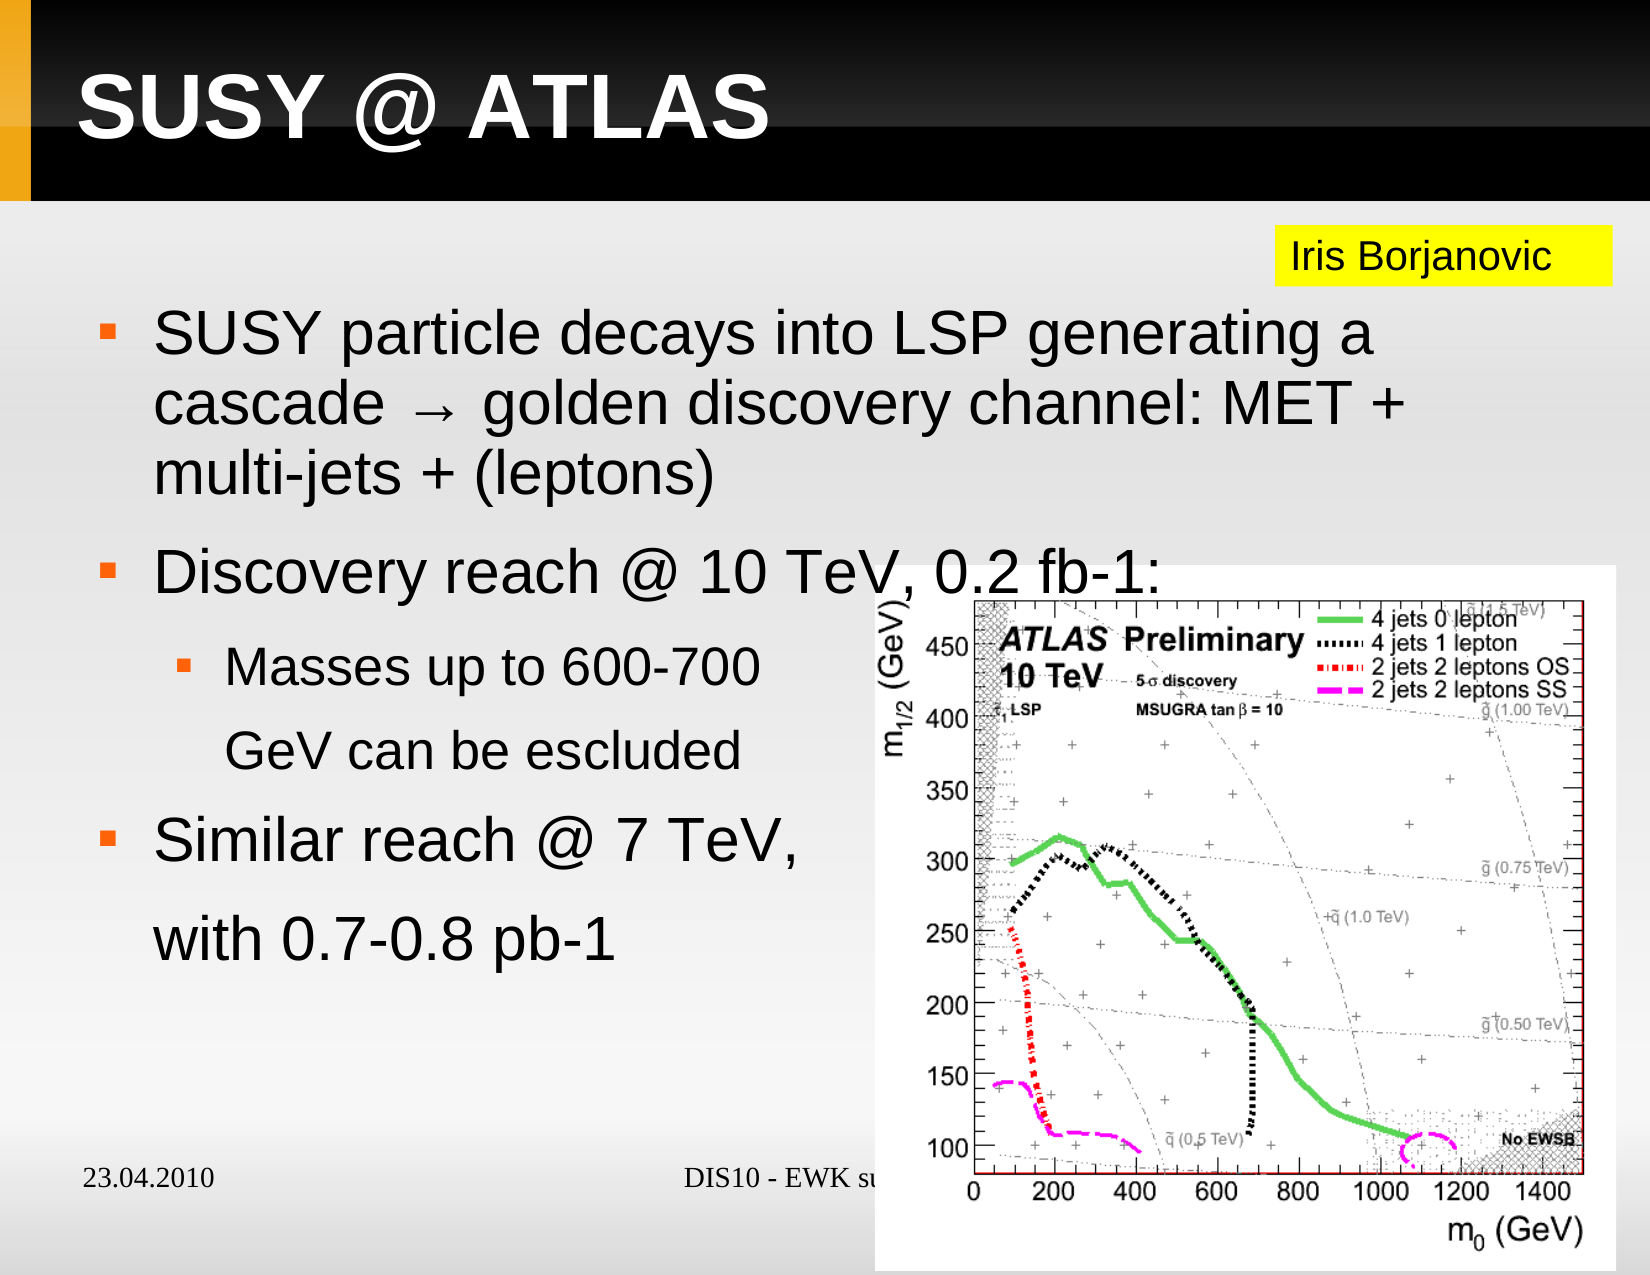

# SUSY @ ATLAS
Iris Borjanovic
SUSY particle decays into LSP generating a cascade → golden discovery channel: MET + multi-jets + (leptons)
Discovery reach @ 10 TeV, 0.2 fb-1:
Masses up to 600-700
GeV can be escluded
Similar reach @ 7 TeV,
with 0.7-0.8 pb-1
23.04.2010
13